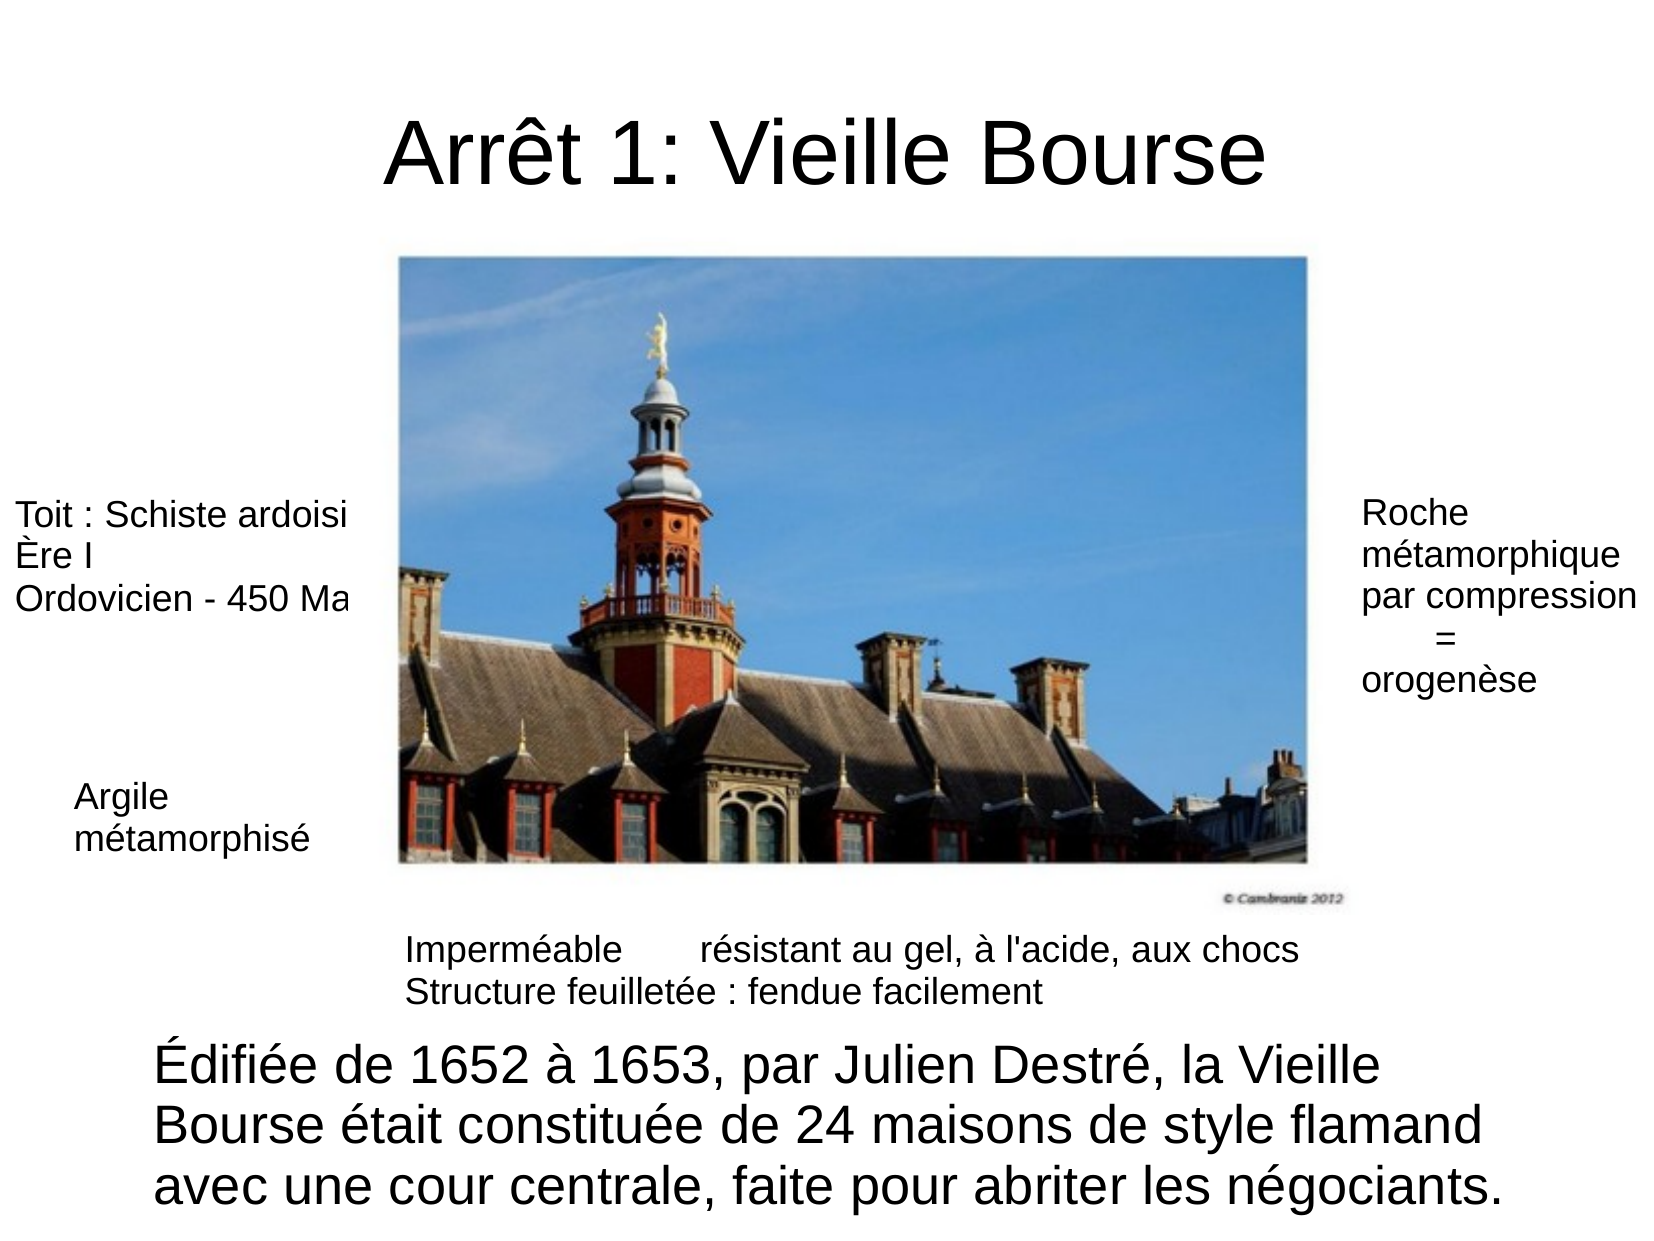

# Arrêt 1: Vieille Bourse
Roche métamorphique
par compression
	=
orogenèse
Toit : Schiste ardoisier
Ère I
Ordovicien - 450 Ma
Argile métamorphisé
Imperméable		résistant au gel, à l'acide, aux chocs
Structure feuilletée : fendue facilement
Édifiée de 1652 à 1653, par Julien Destré, la Vieille Bourse était constituée de 24 maisons de style flamand avec une cour centrale, faite pour abriter les négociants.